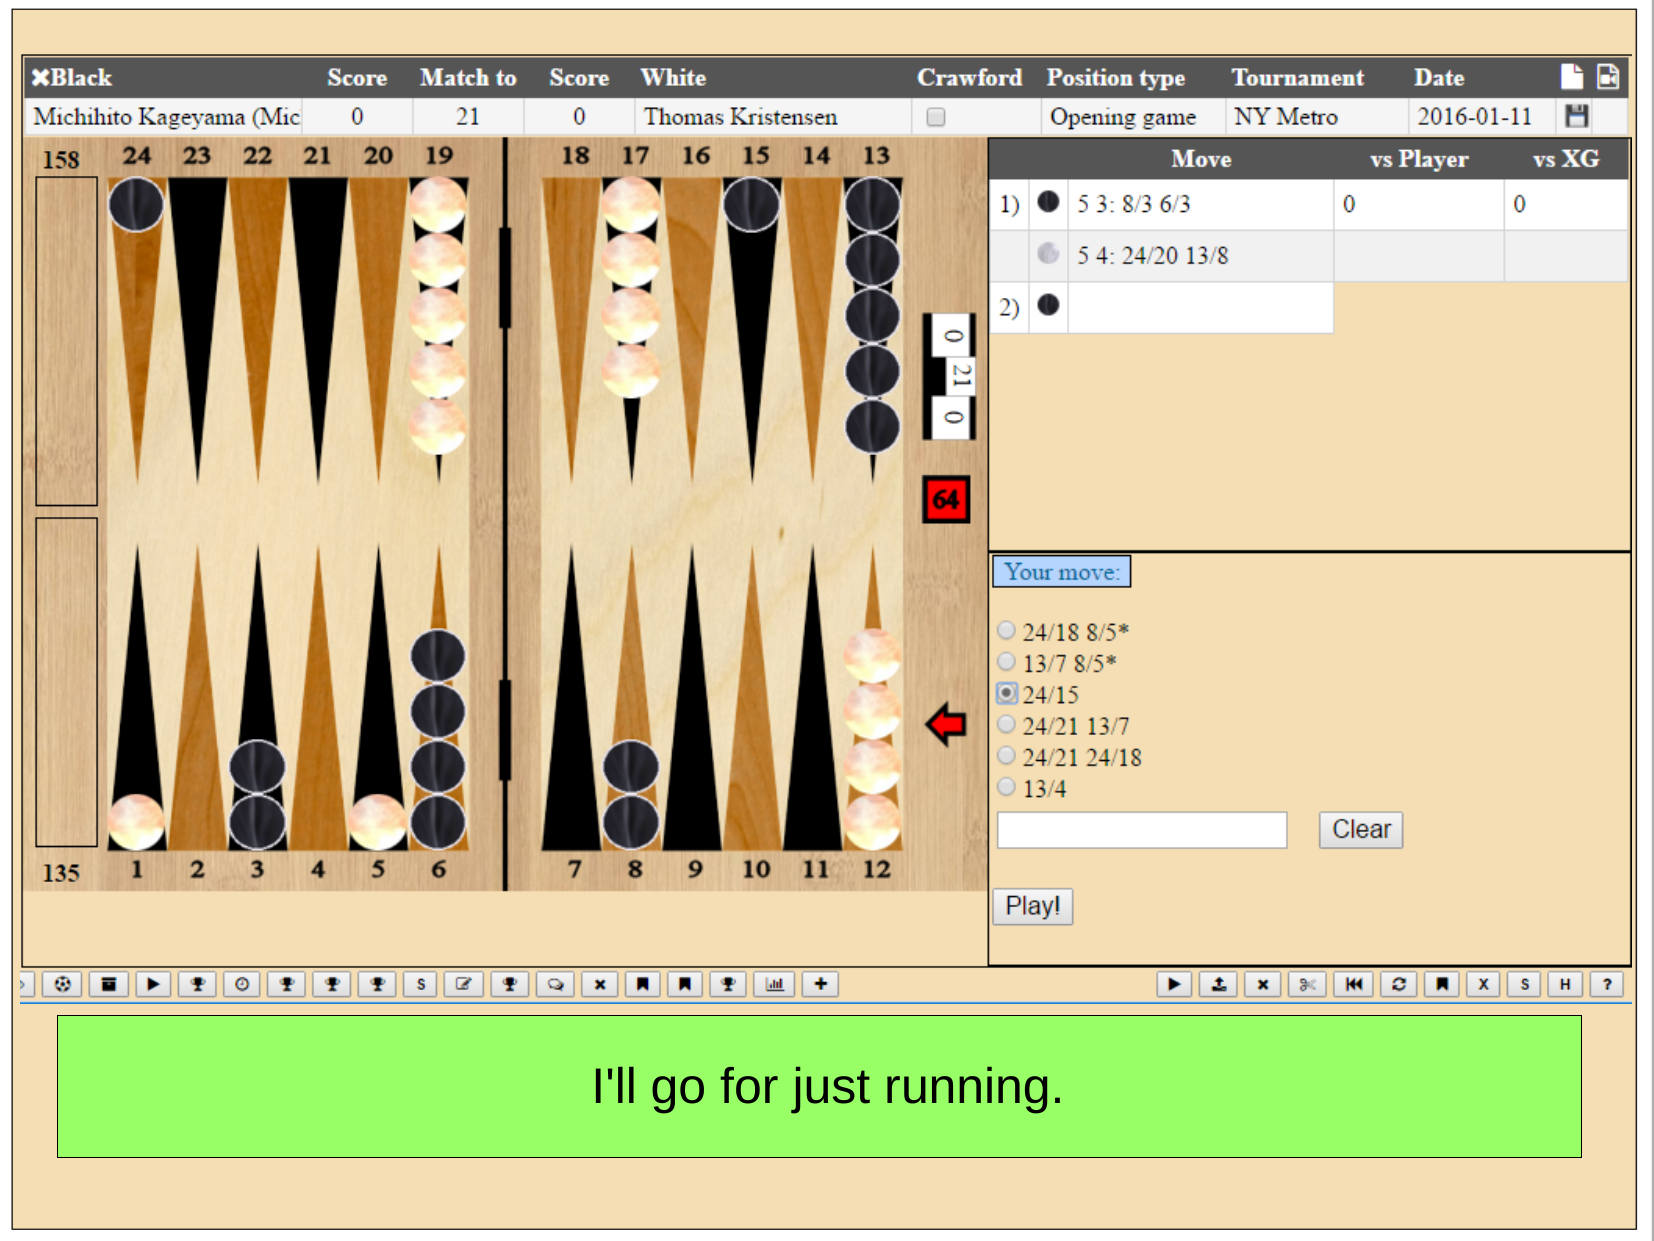

# Backgammon Studio
I'll go for just running.